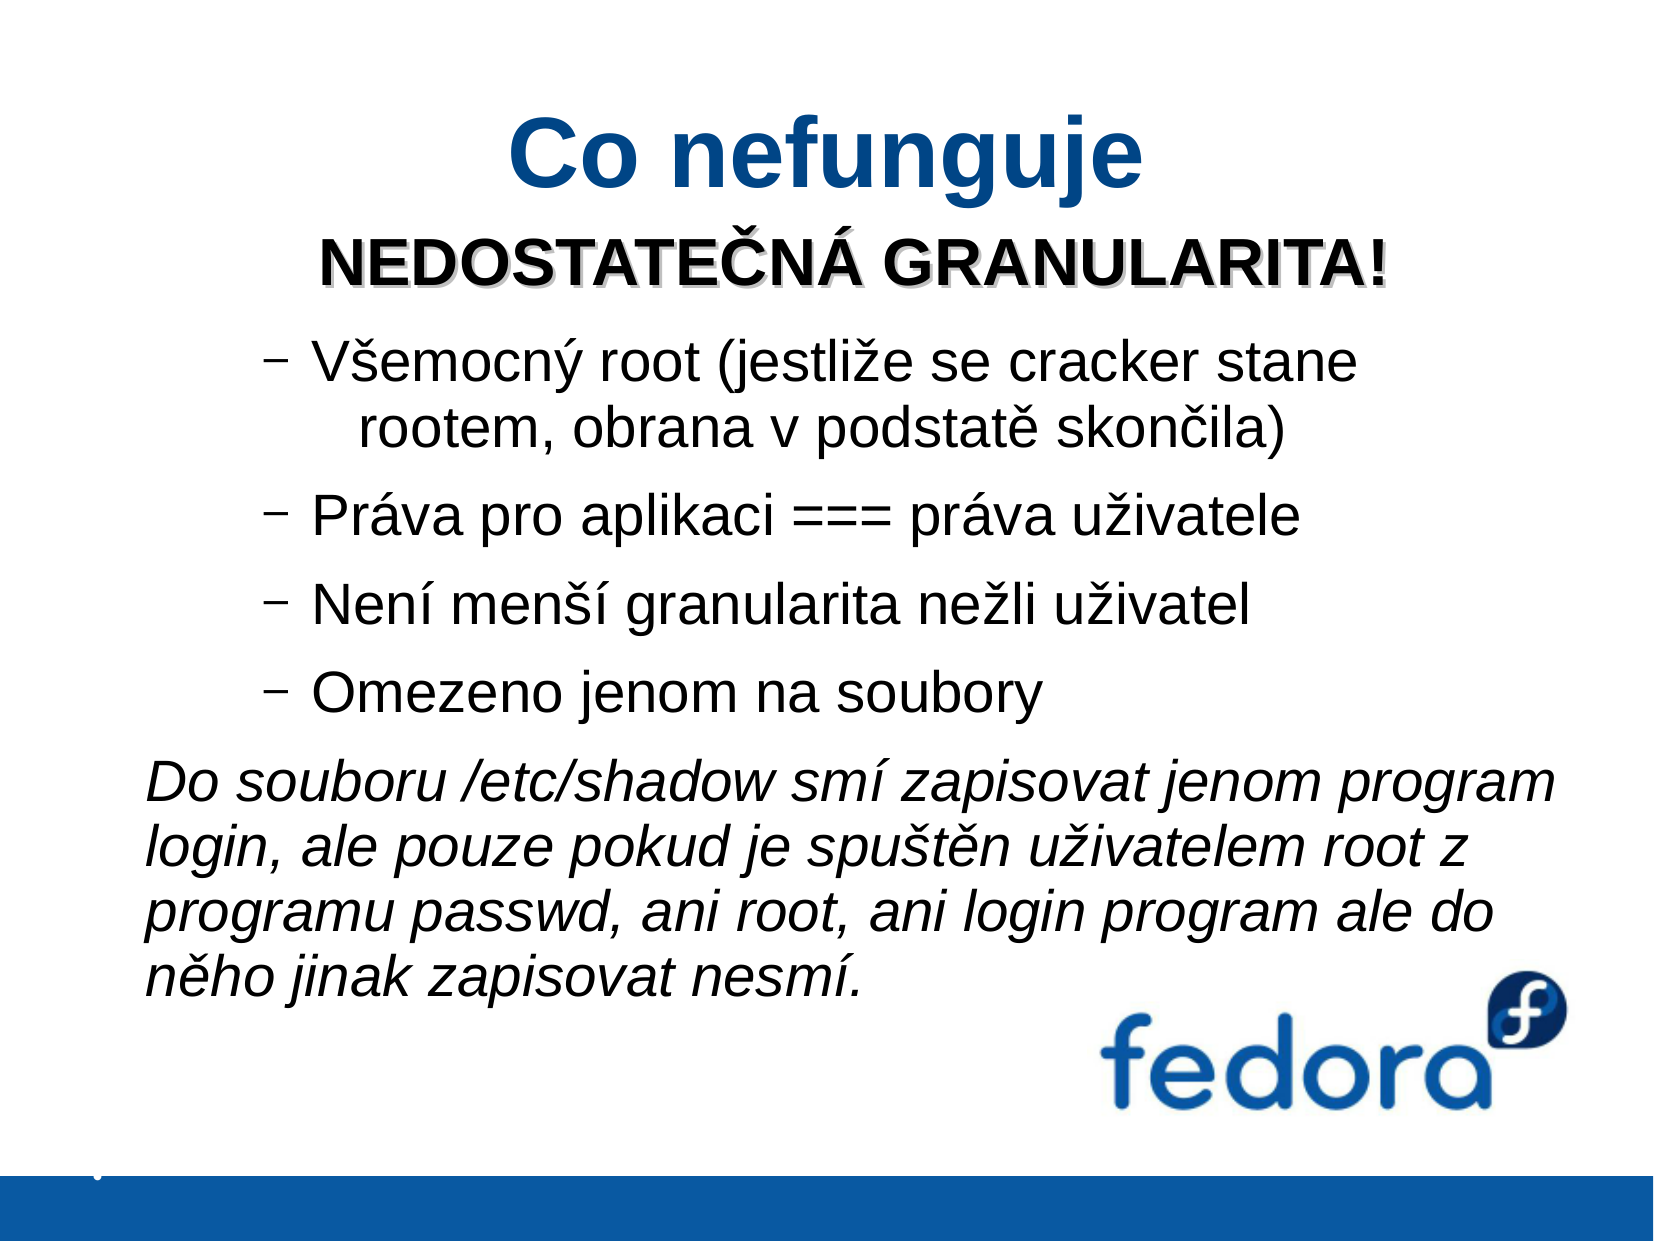

# Co nefunguje
NEDOSTATEČNÁ GRANULARITA!
Všemocný root (jestliže se cracker stane rootem, obrana v podstatě skončila)
Práva pro aplikaci === práva uživatele
Není menší granularita nežli uživatel
Omezeno jenom na soubory
Do souboru /etc/shadow smí zapisovat jenom program login, ale pouze pokud je spuštěn uživatelem root z programu passwd, ani root, ani login program ale do něho jinak zapisovat nesmí.